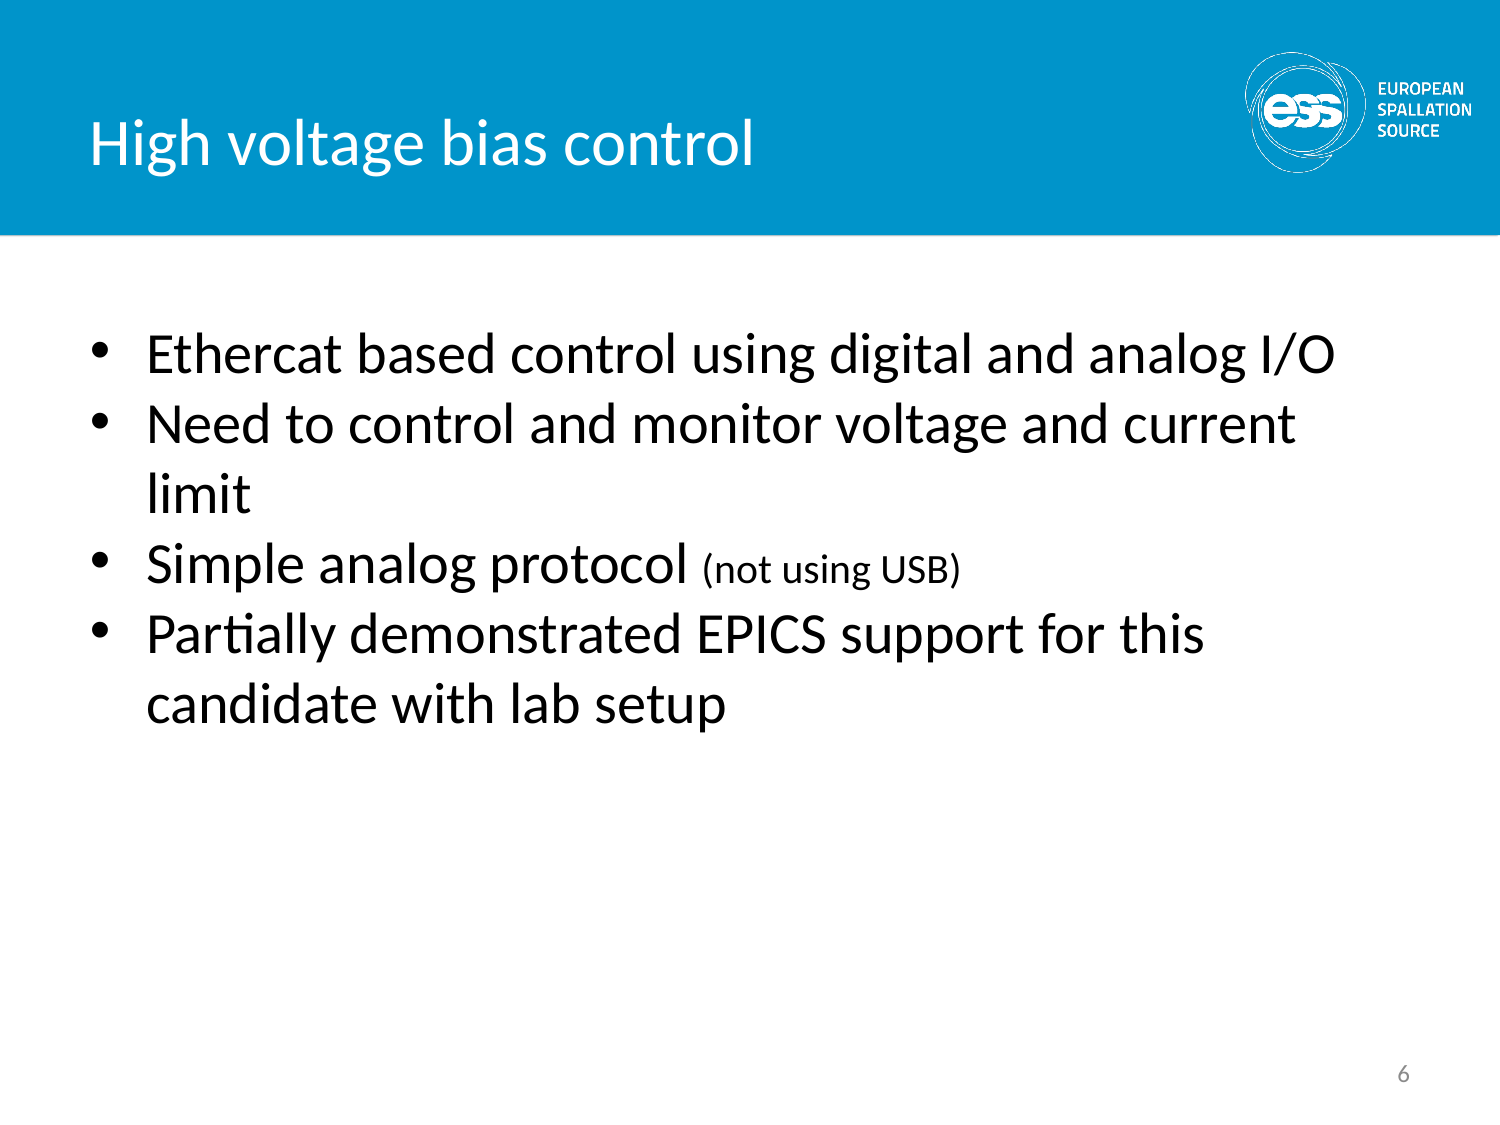

High voltage bias control
Ethercat based control using digital and analog I/O
Need to control and monitor voltage and current limit
Simple analog protocol (not using USB)
Partially demonstrated EPICS support for this candidate with lab setup